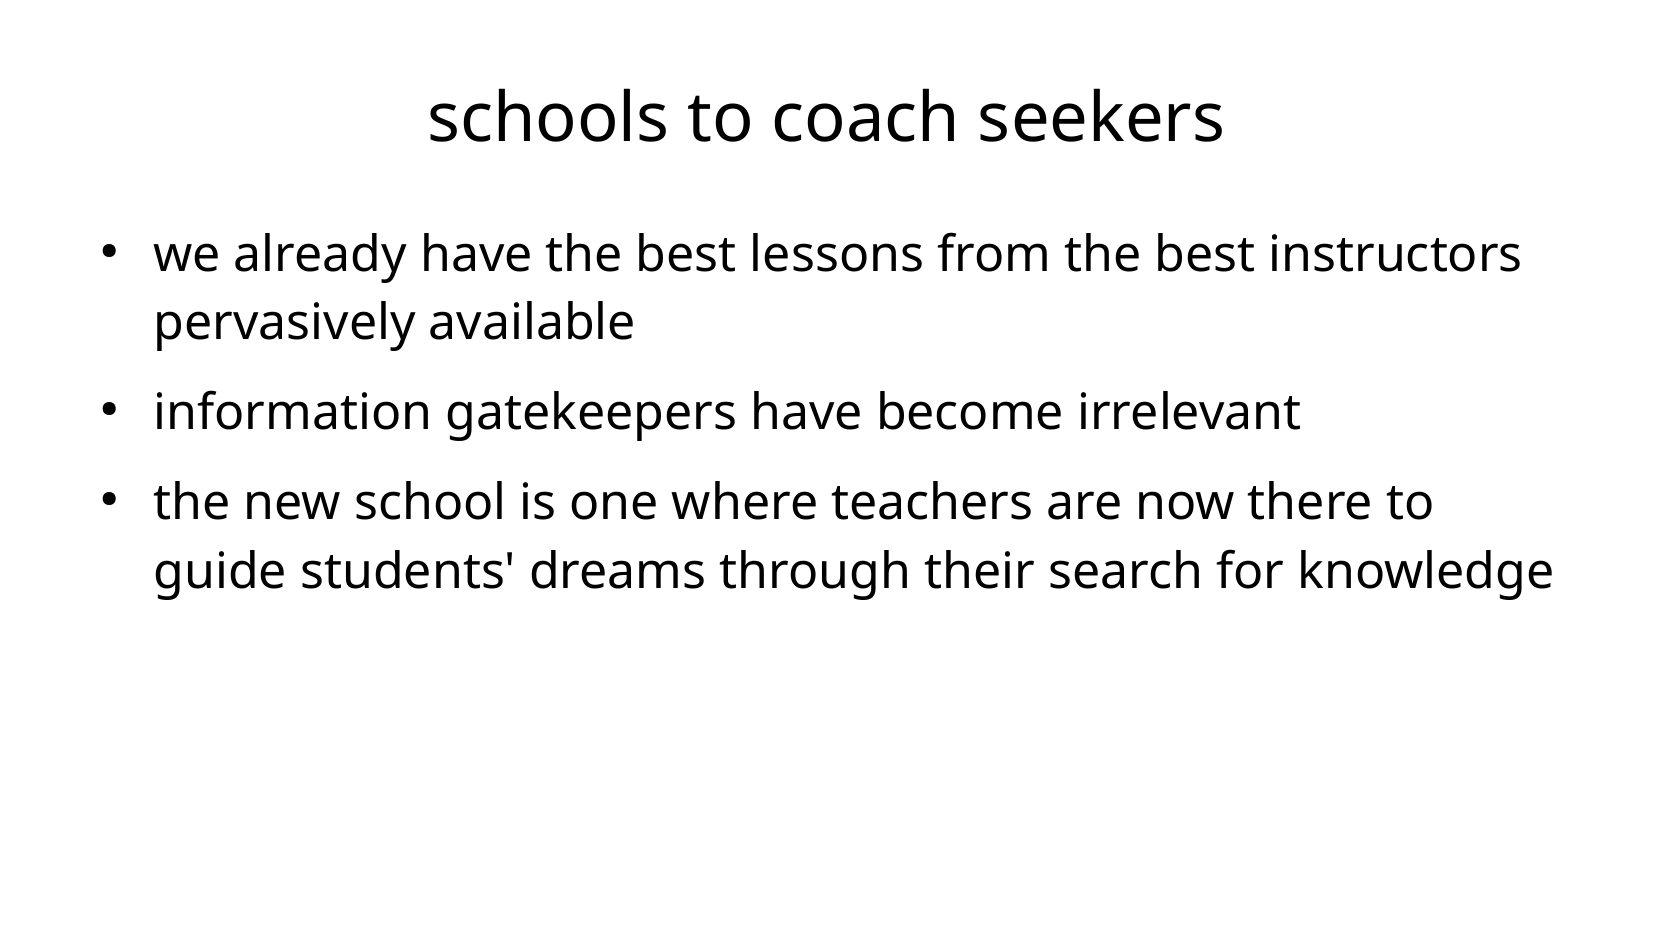

# schools to coach seekers
we already have the best lessons from the best instructors pervasively available
information gatekeepers have become irrelevant
the new school is one where teachers are now there to guide students' dreams through their search for knowledge